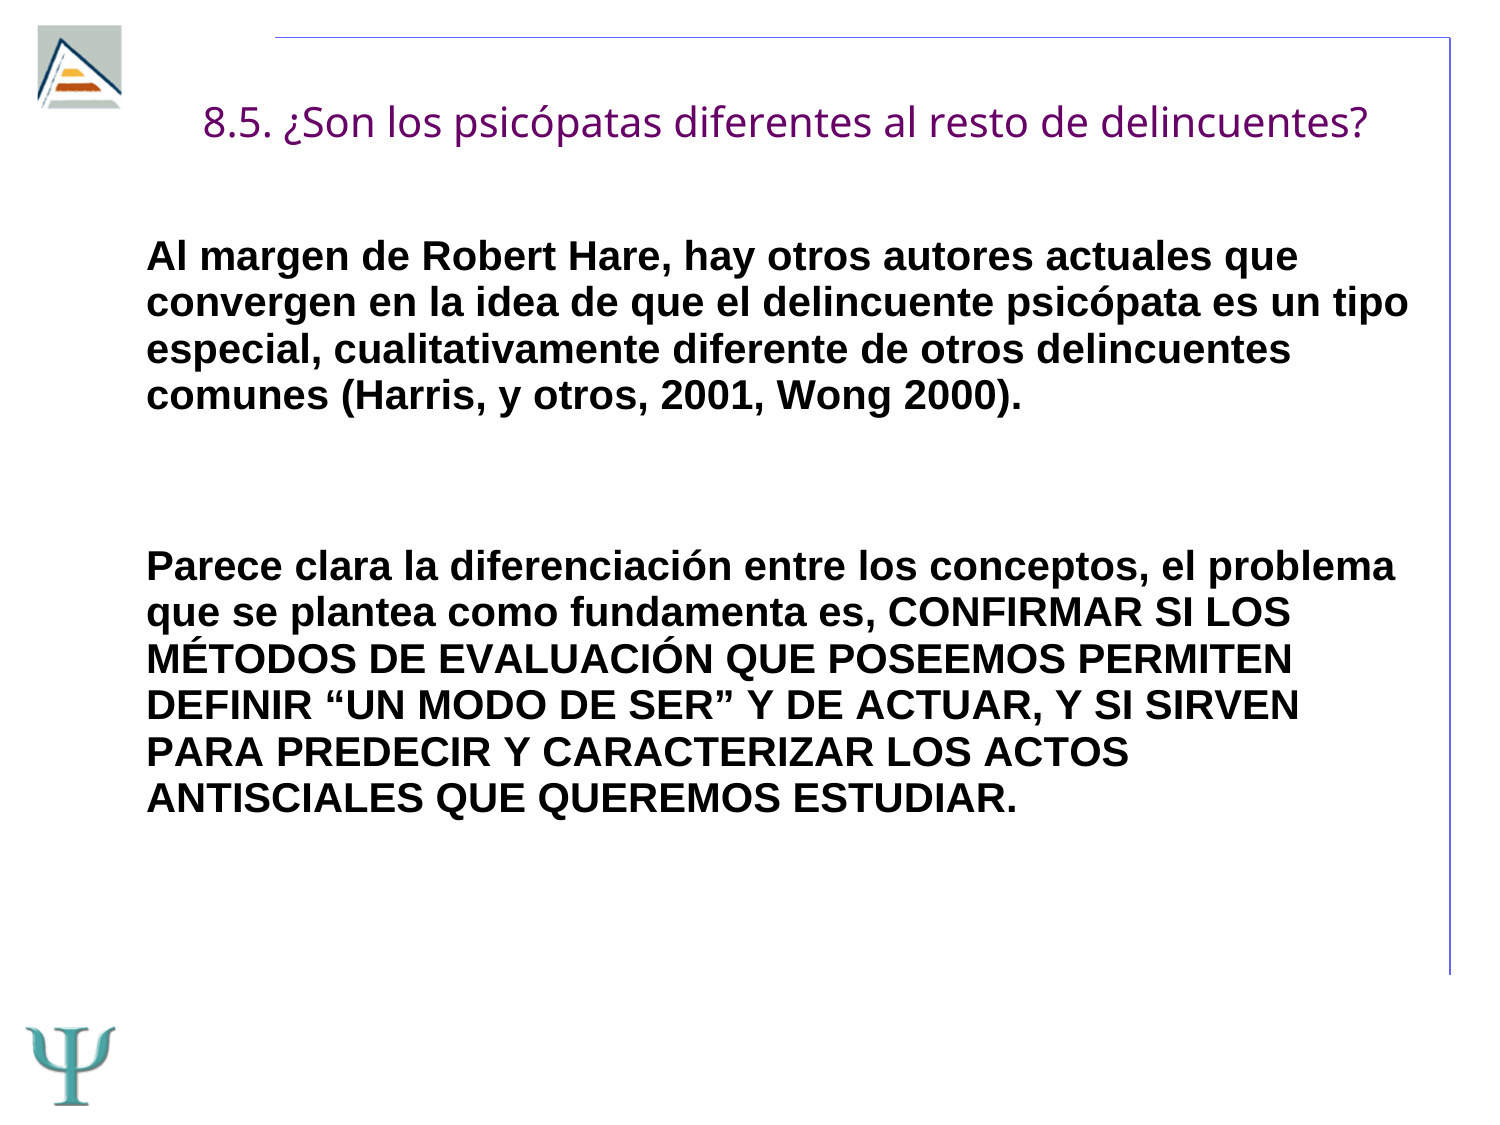

# 8.5. ¿Son los psicópatas diferentes al resto de delincuentes?
	Al margen de Robert Hare, hay otros autores actuales que convergen en la idea de que el delincuente psicópata es un tipo especial, cualitativamente diferente de otros delincuentes comunes (Harris, y otros, 2001, Wong 2000).
	Parece clara la diferenciación entre los conceptos, el problema que se plantea como fundamenta es, CONFIRMAR SI LOS MÉTODOS DE EVALUACIÓN QUE POSEEMOS PERMITEN DEFINIR “UN MODO DE SER” Y DE ACTUAR, Y SI SIRVEN PARA PREDECIR Y CARACTERIZAR LOS ACTOS ANTISCIALES QUE QUEREMOS ESTUDIAR.